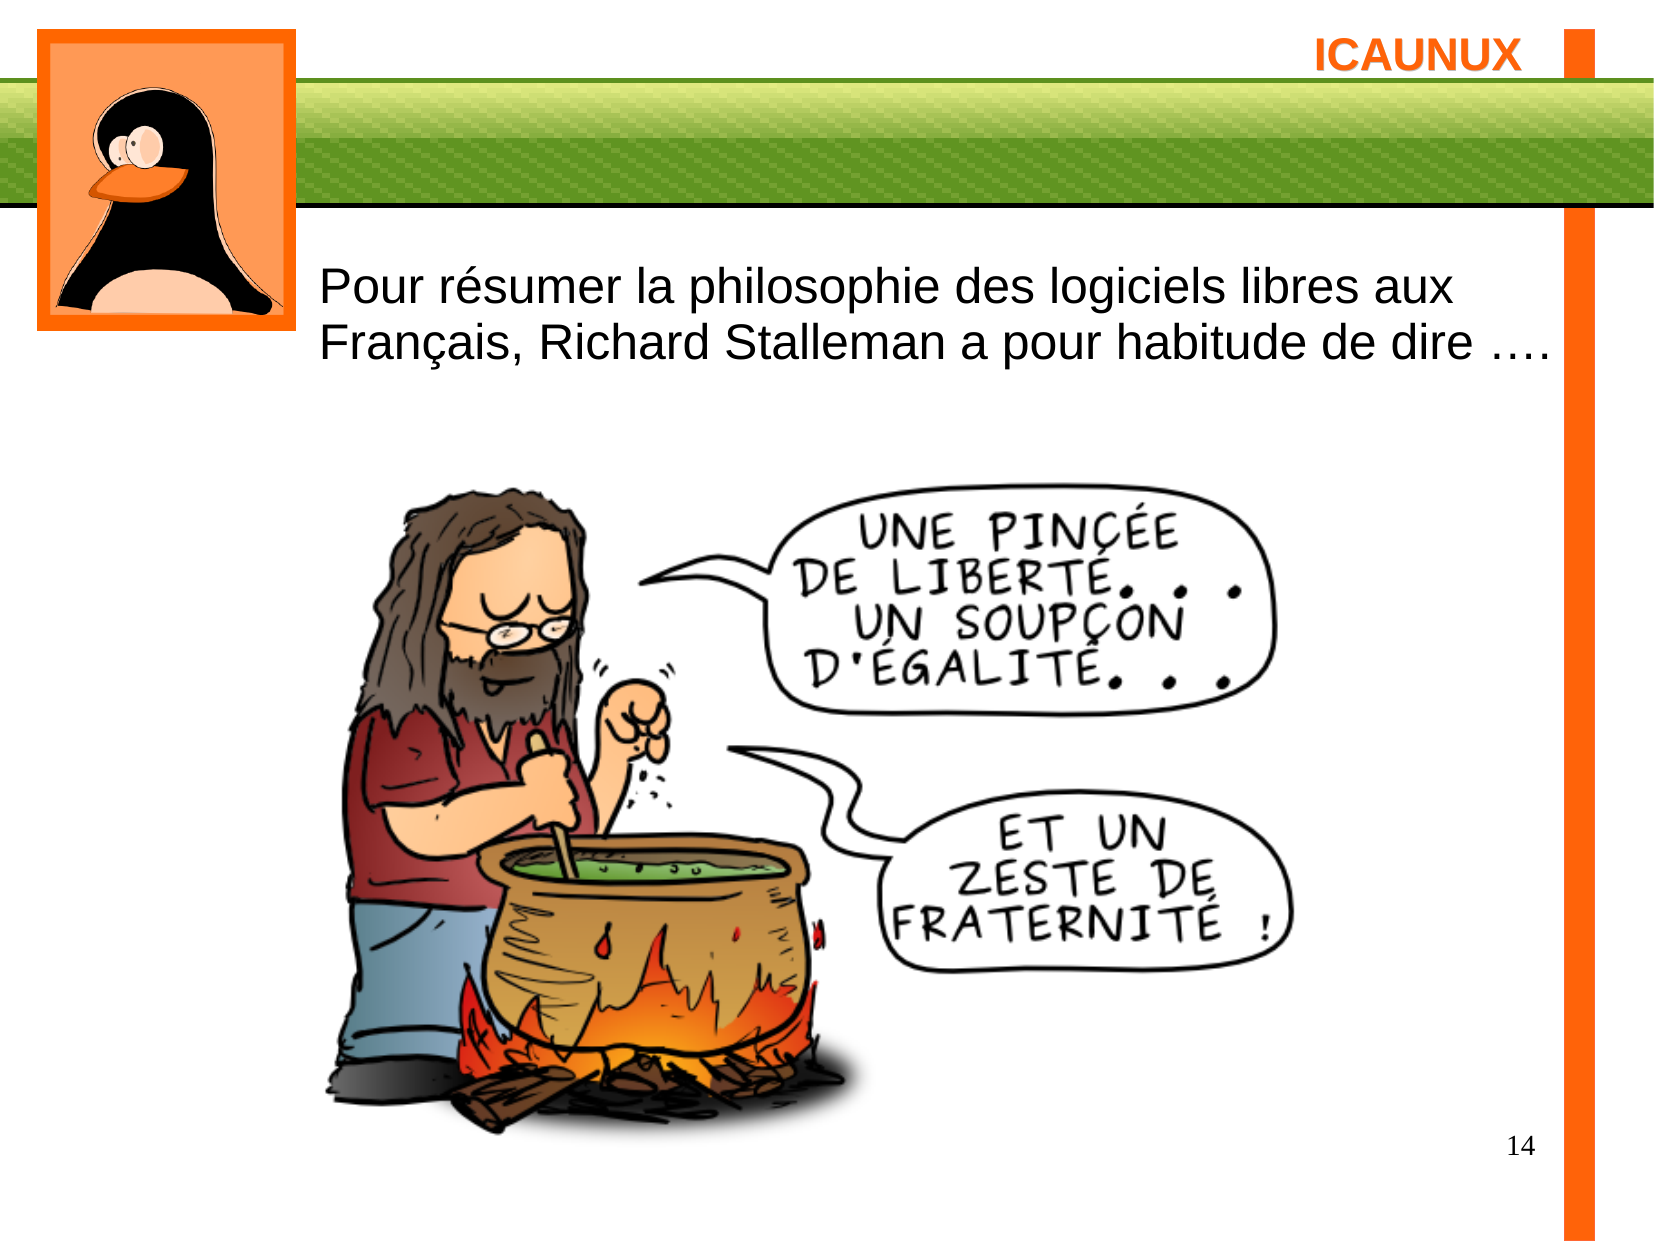

# Pour résumer la philosophie des logiciels libres aux Français, Richard Stalleman a pour habitude de dire ….
14